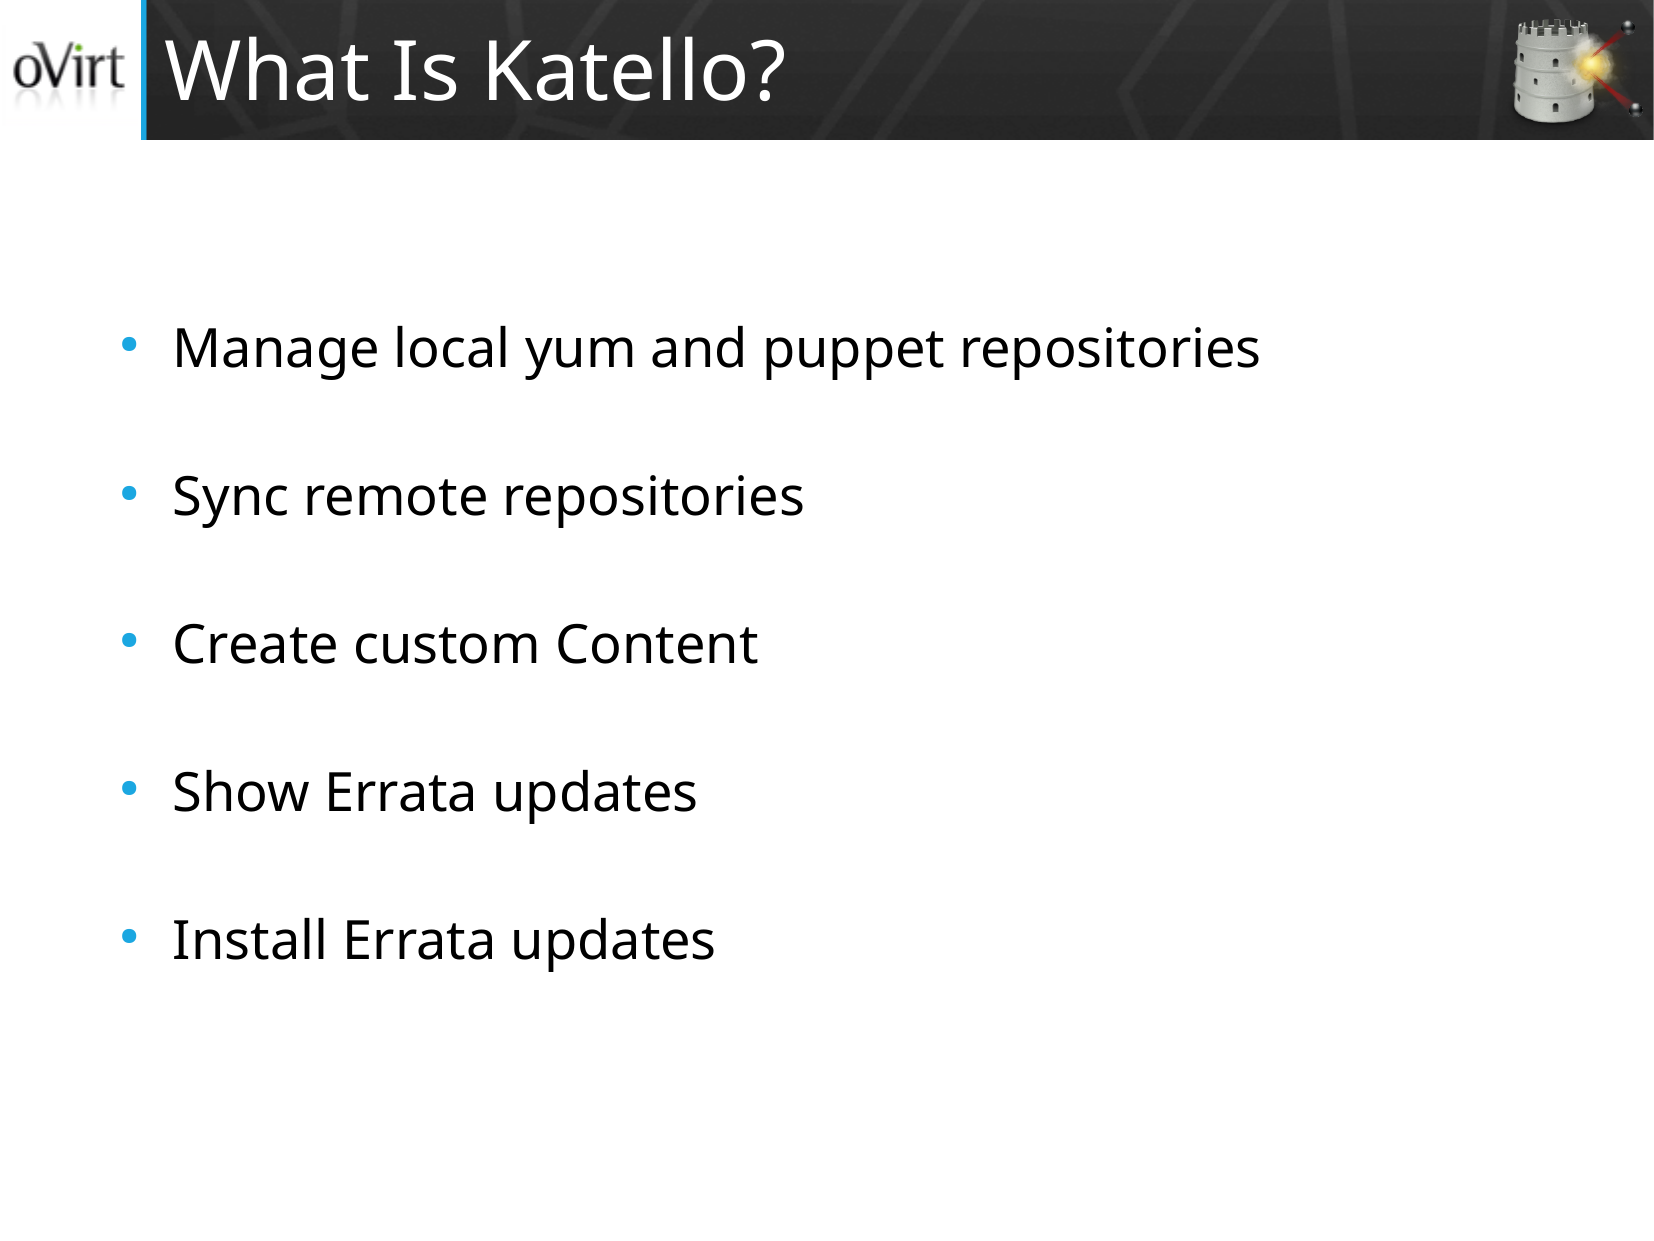

# What Is Katello?
Manage local yum and puppet repositories
Sync remote repositories
Create custom Content
Show Errata updates
Install Errata updates